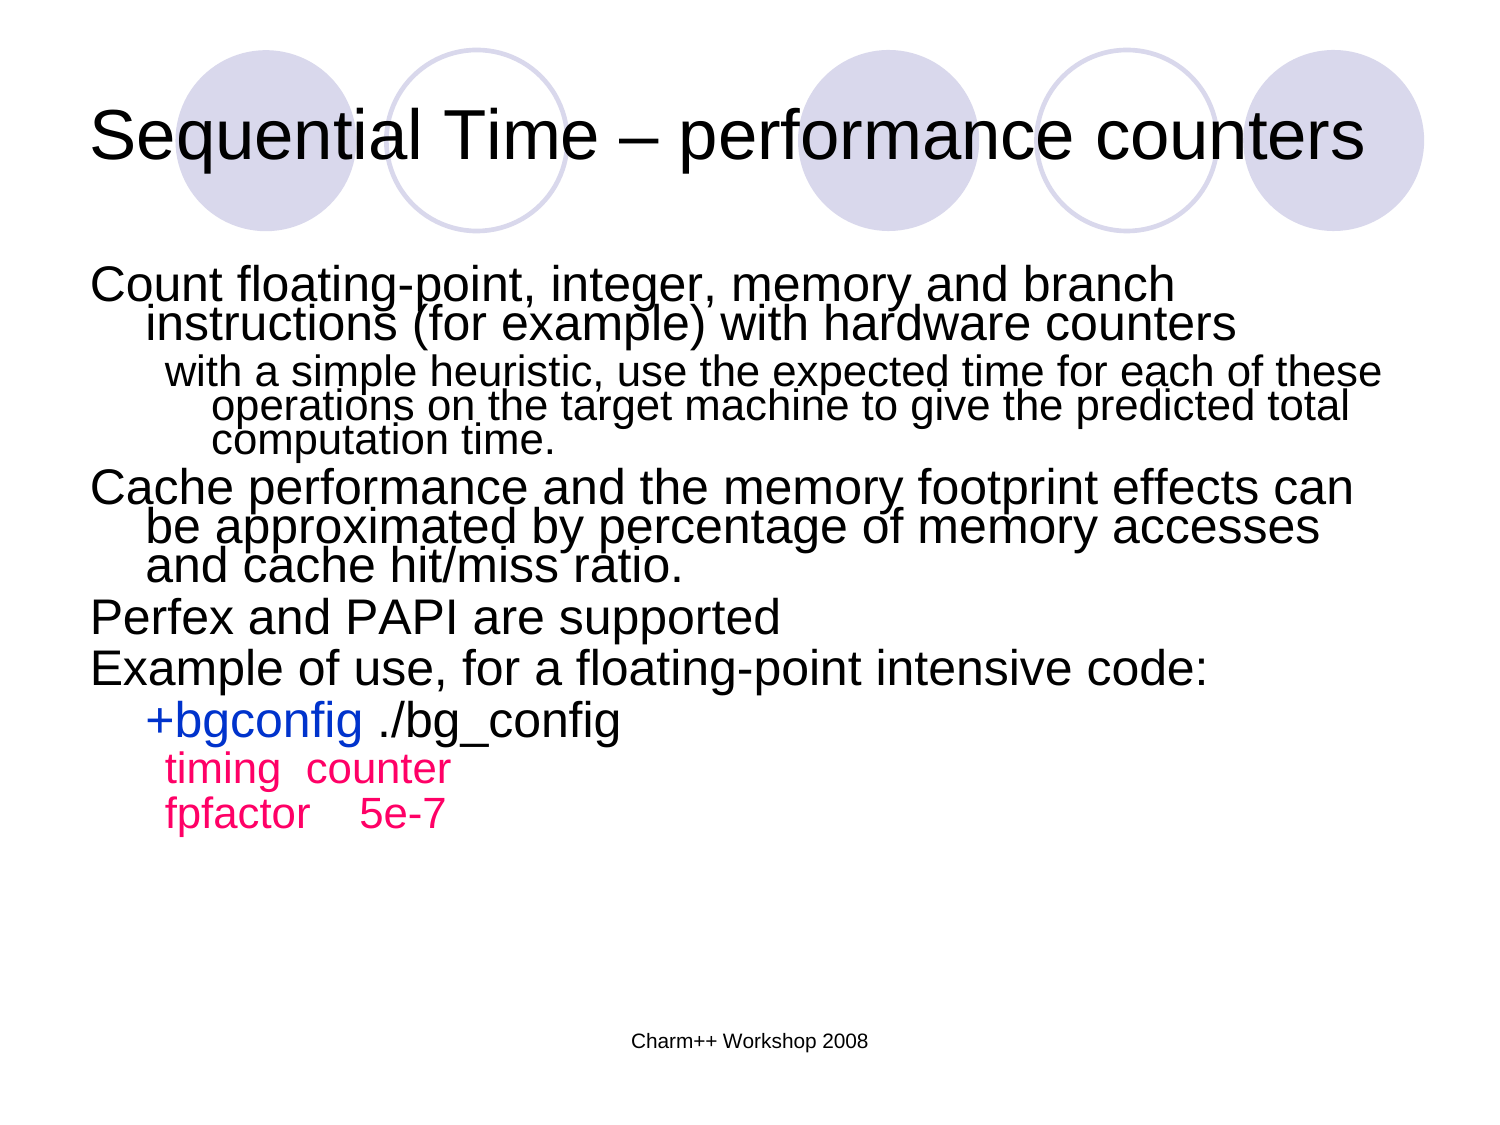

# Sequential Time – performance counters
Count floating-point, integer, memory and branch instructions (for example) with hardware counters
with a simple heuristic, use the expected time for each of these operations on the target machine to give the predicted total computation time.
Cache performance and the memory footprint effects can be approximated by percentage of memory accesses and cache hit/miss ratio.
Perfex and PAPI are supported
Example of use, for a floating-point intensive code:
	+bgconfig ./bg_config
timing counter
fpfactor 5e-7
Charm++ Workshop 2008